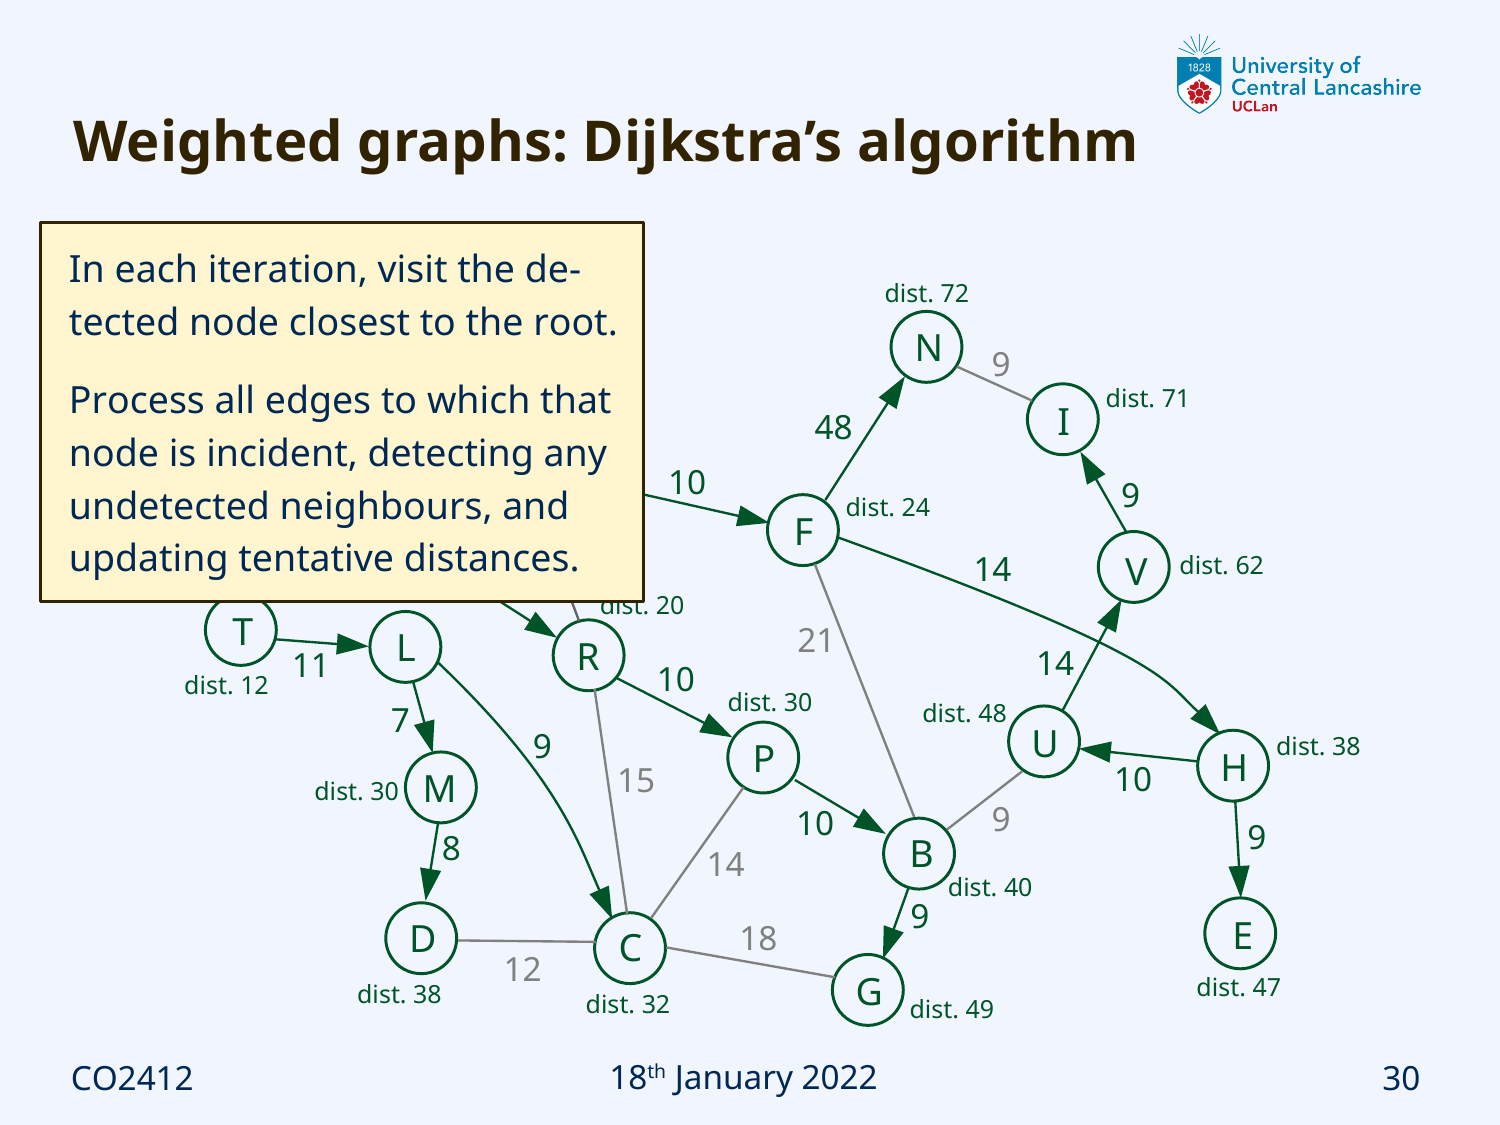

# Weighted graphs: Dijkstra’s algorithm
dist. 15
In each iteration, visit the de-
tected node closest to the root.
Process all edges to which that node is incident, detecting any undetected neighbours, and updating tentative distances.
dist. 8
7
O
dist. 72
Z
N
9
15
dist. 71
8
I
48
dist. 14
14
root node
S
A
10
9
dist. 24
F
12
12
8
14
V
dist. 62
dist. 23
dist. 20
T
21
L
R
14
11
10
dist. 12
dist. 30
dist. 48
7
U
9
dist. 38
P
H
10
15
M
dist. 30
9
10
9
8
B
14
dist. 40
9
E
D
18
C
12
G
dist. 47
dist. 38
dist. 32
dist. 49